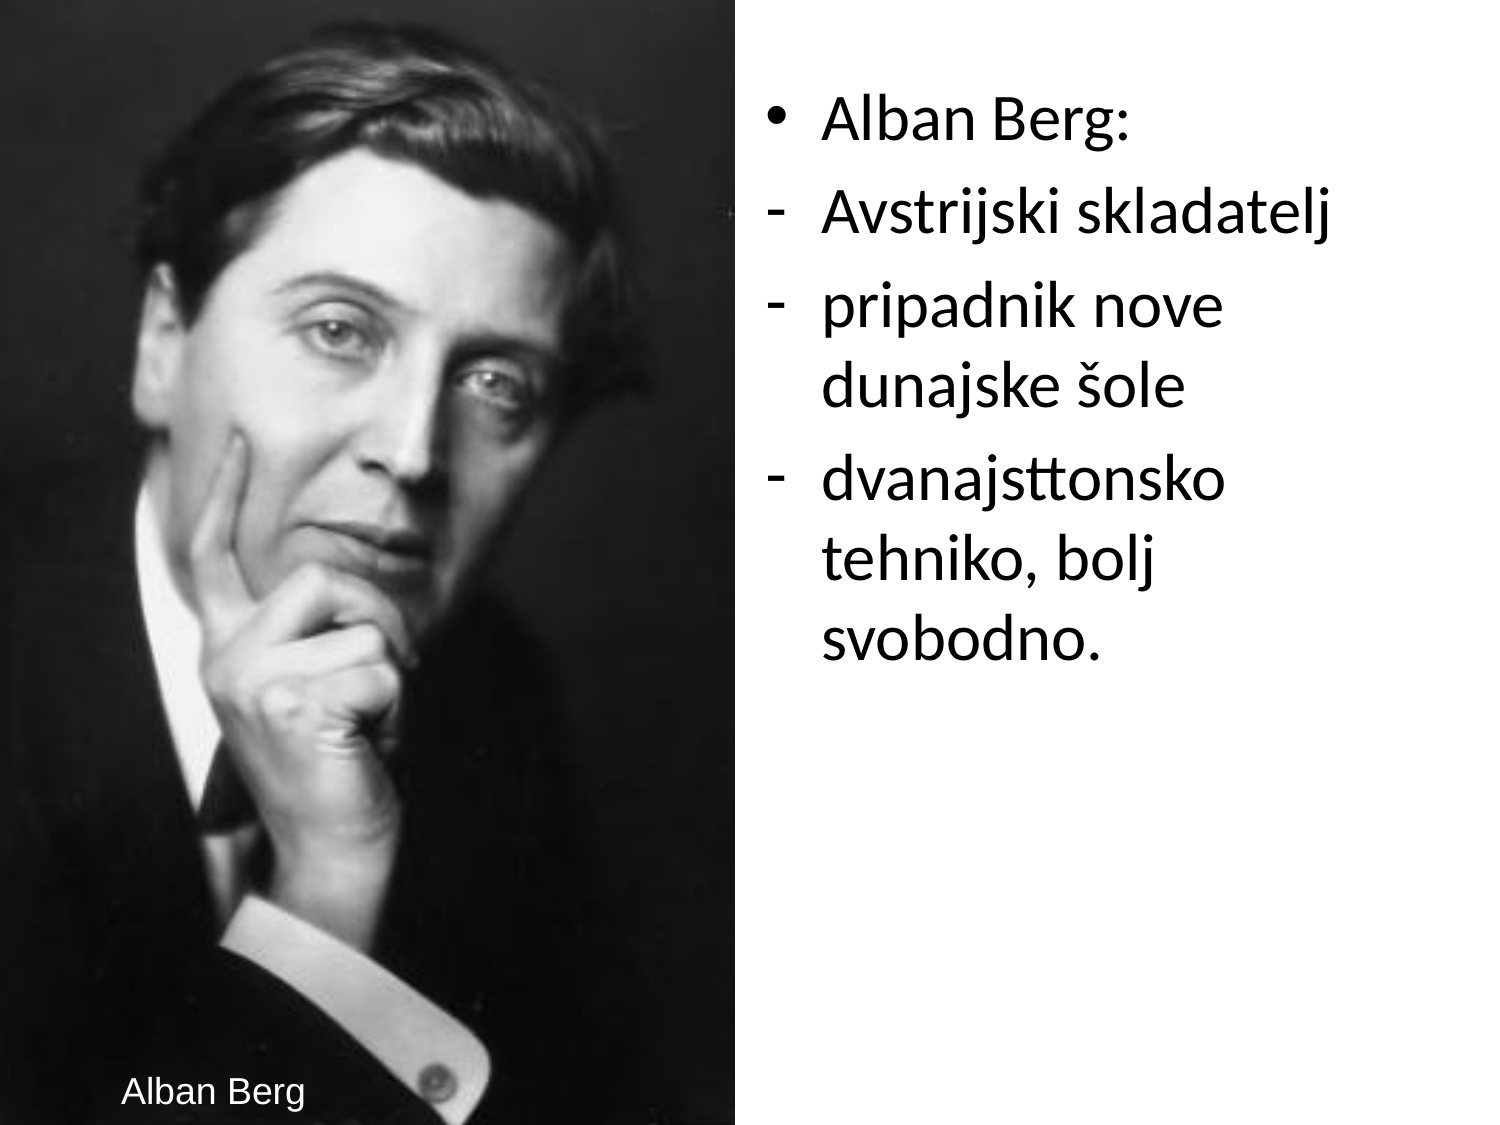

#
Alban Berg:
Avstrijski skladatelj
pripadnik nove dunajske šole
dvanajsttonsko tehniko, bolj svobodno.
Alban Berg